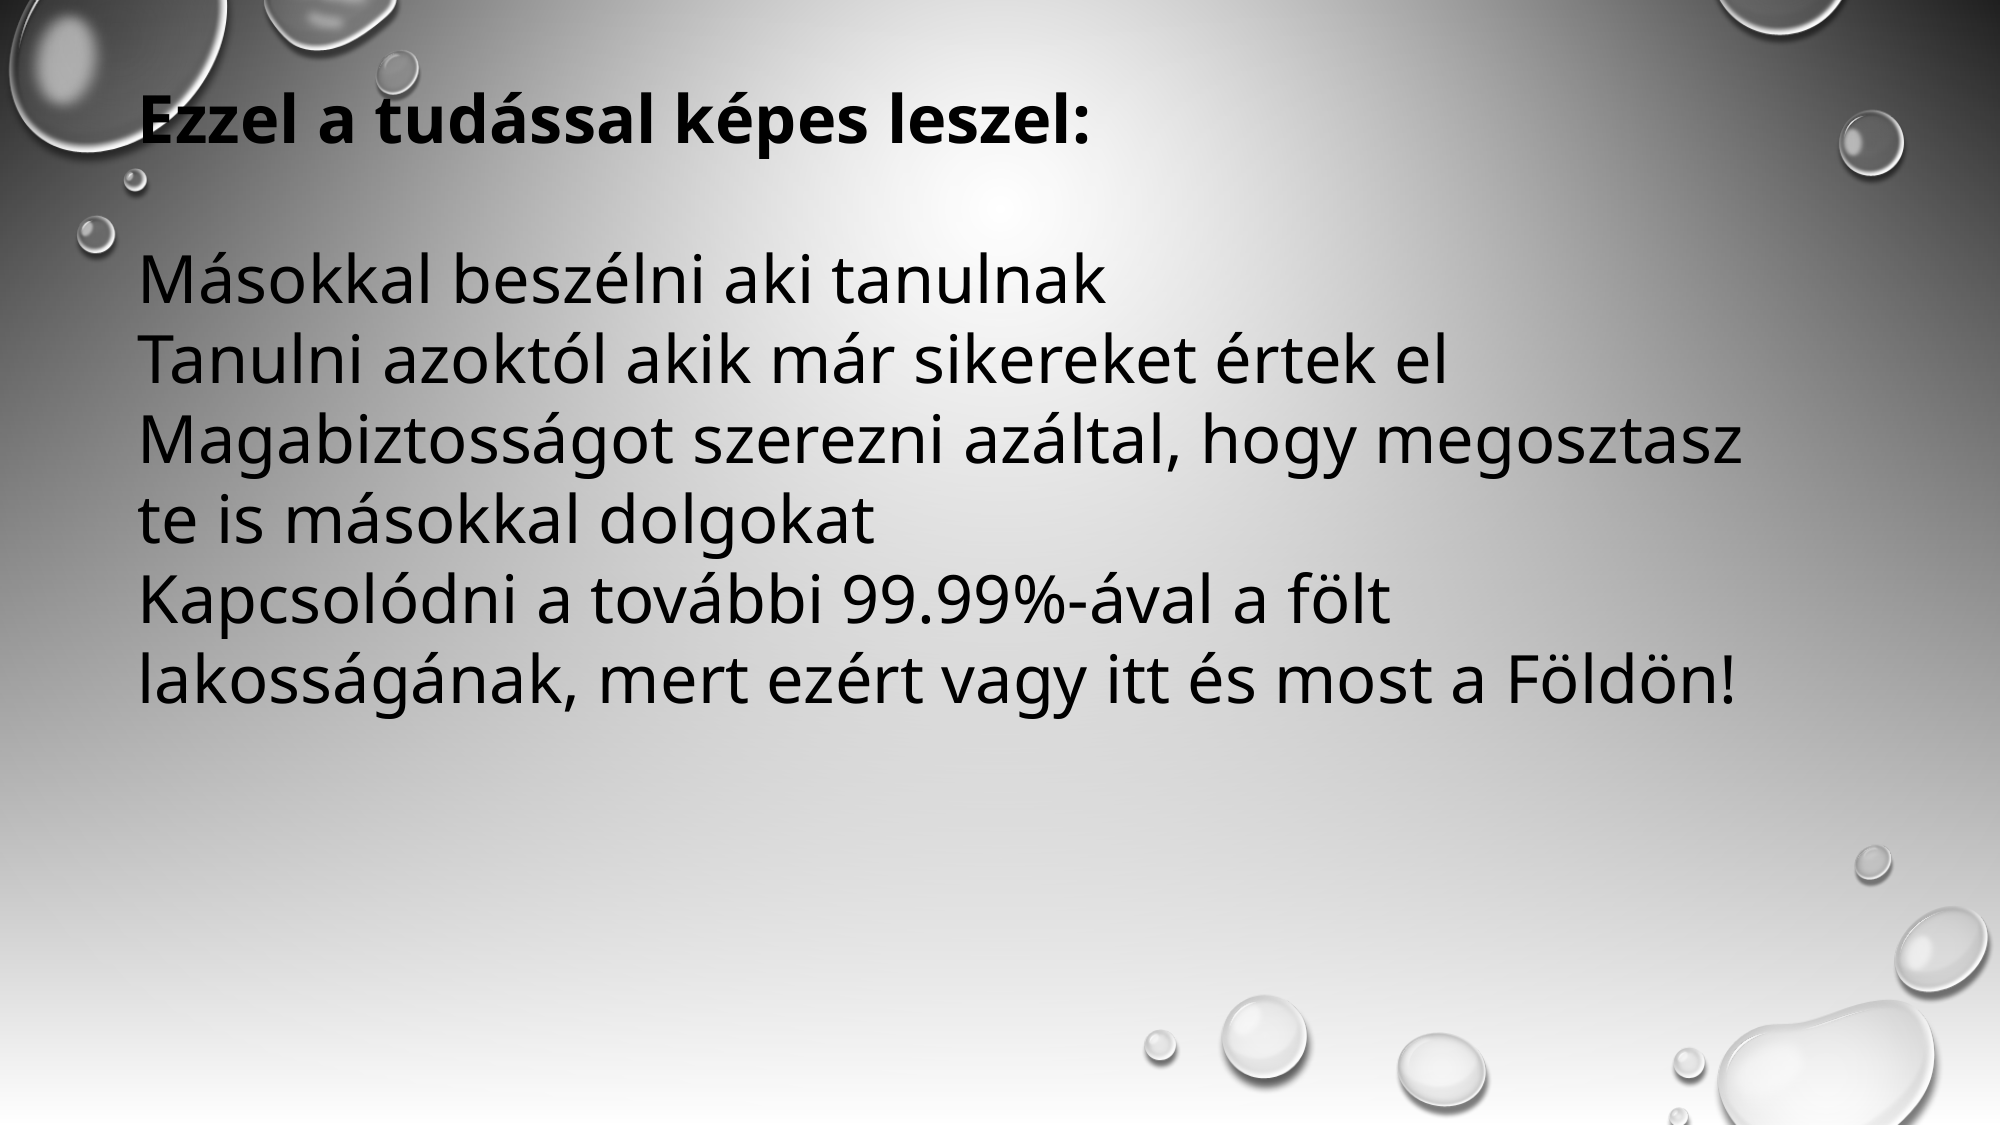

Ezzel a tudással képes leszel:
Másokkal beszélni aki tanulnak
Tanulni azoktól akik már sikereket értek el
Magabiztosságot szerezni azáltal, hogy megosztasz te is másokkal dolgokat
Kapcsolódni a további 99.99%-ával a fölt lakosságának, mert ezért vagy itt és most a Földön!